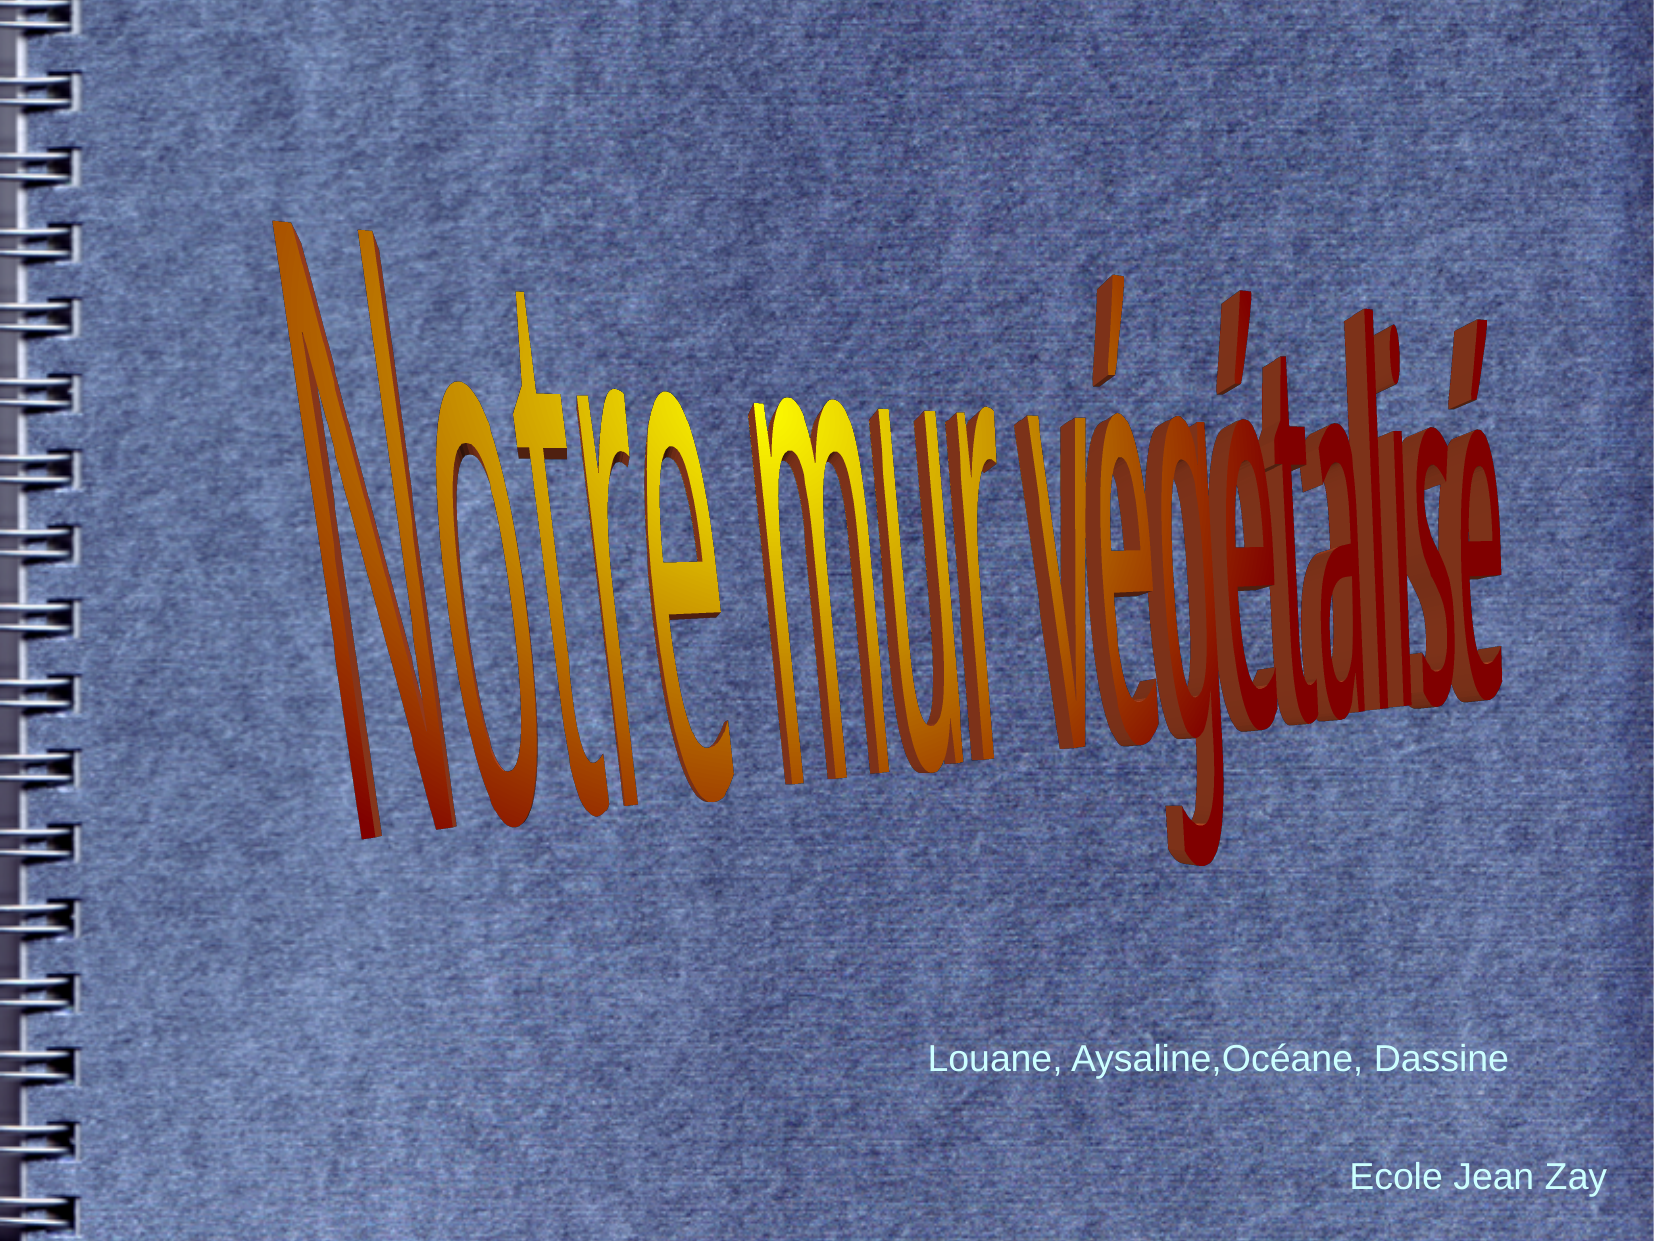

Notre mur végétalisé
Louane, Aysaline,Océane, Dassine
Ecole Jean Zay